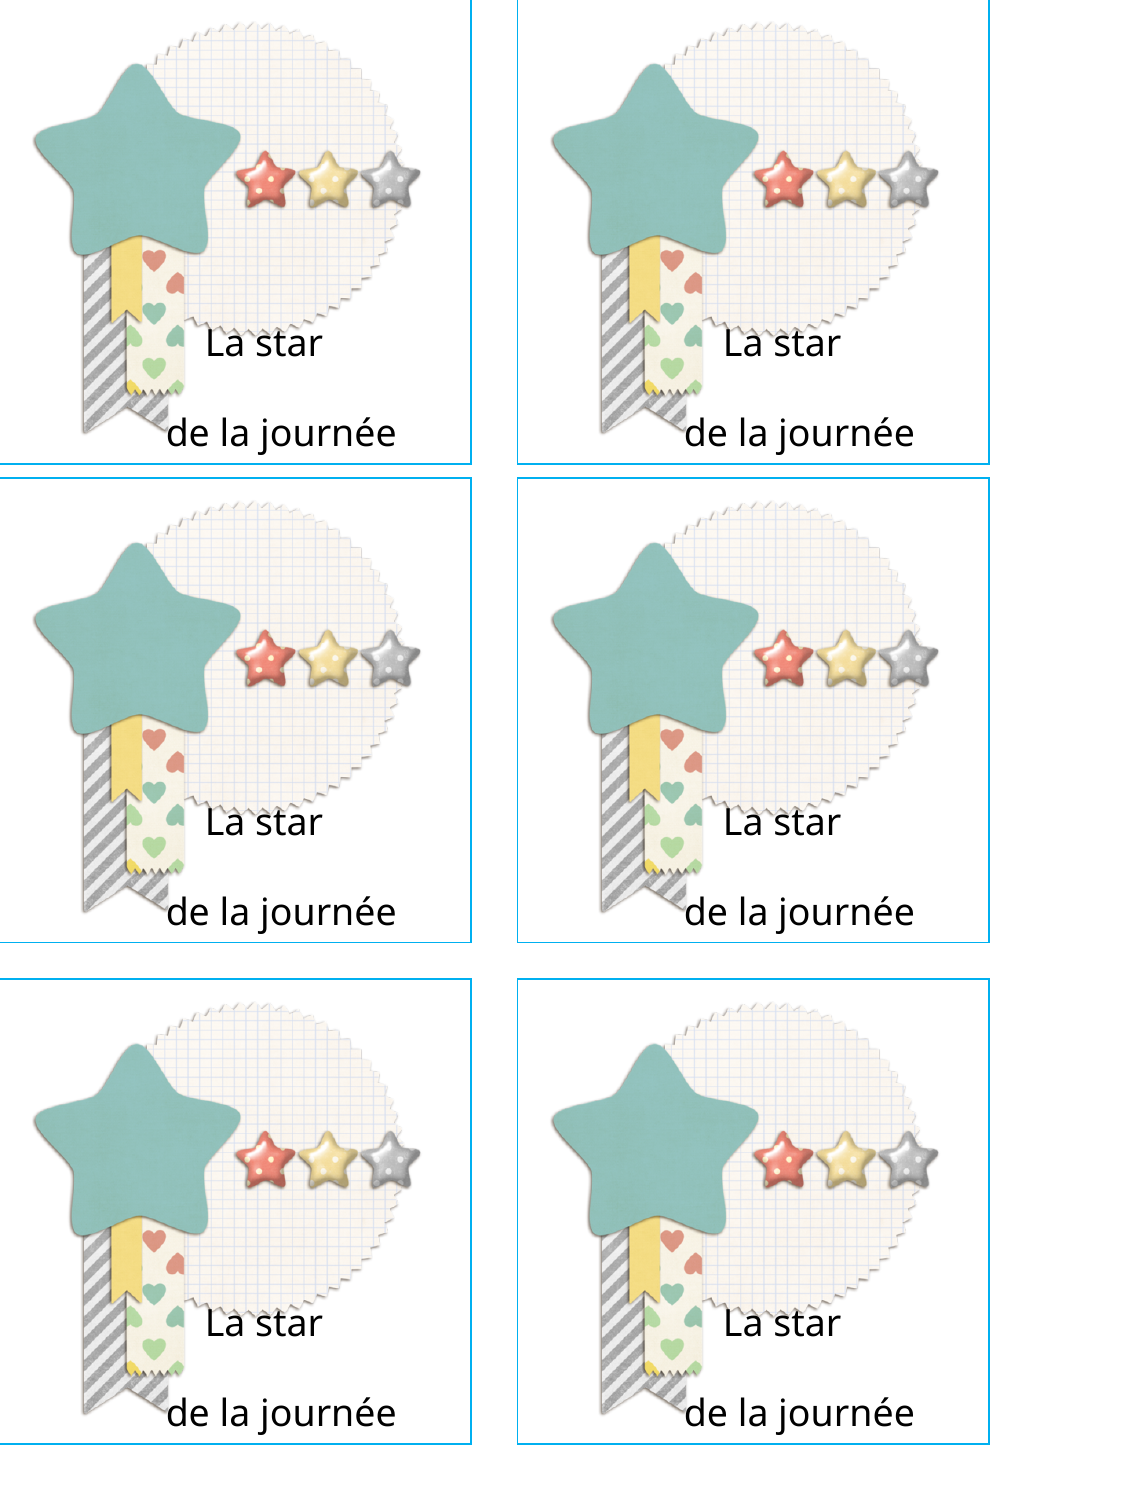

La star
 de la journée
 La star
 de la journée
 La star
 de la journée
 La star
 de la journée
 La star
 de la journée
 La star
 de la journée